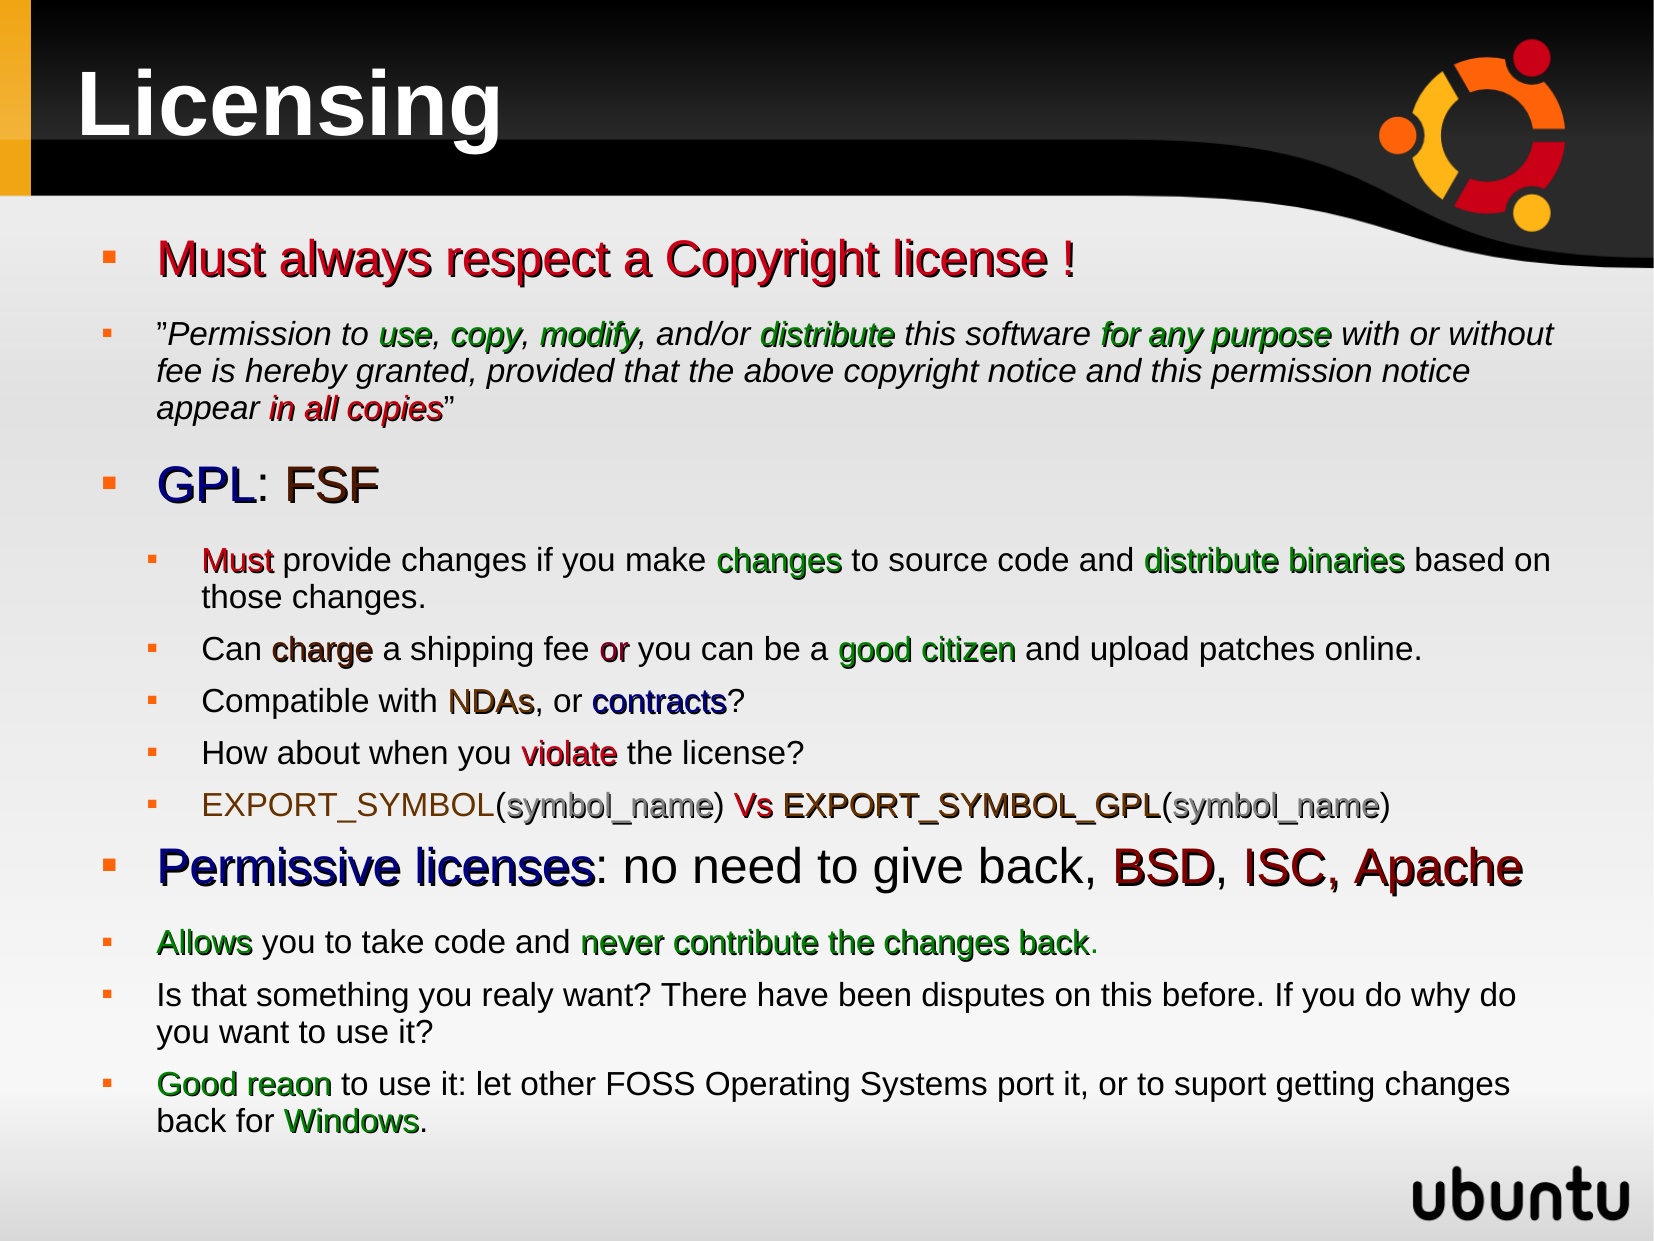

# Licensing
Must always respect a Copyright license !
”Permission to use, copy, modify, and/or distribute this software for any purpose with or without fee is hereby granted, provided that the above copyright notice and this permission notice appear in all copies”
GPL: FSF
Must provide changes if you make changes to source code and distribute binaries based on those changes.
Can charge a shipping fee or you can be a good citizen and upload patches online.
Compatible with NDAs, or contracts?
How about when you violate the license?
EXPORT_SYMBOL(symbol_name) Vs EXPORT_SYMBOL_GPL(symbol_name)
Permissive licenses: no need to give back, BSD, ISC, Apache
Allows you to take code and never contribute the changes back.
Is that something you realy want? There have been disputes on this before. If you do why do you want to use it?
Good reaon to use it: let other FOSS Operating Systems port it, or to suport getting changes back for Windows.